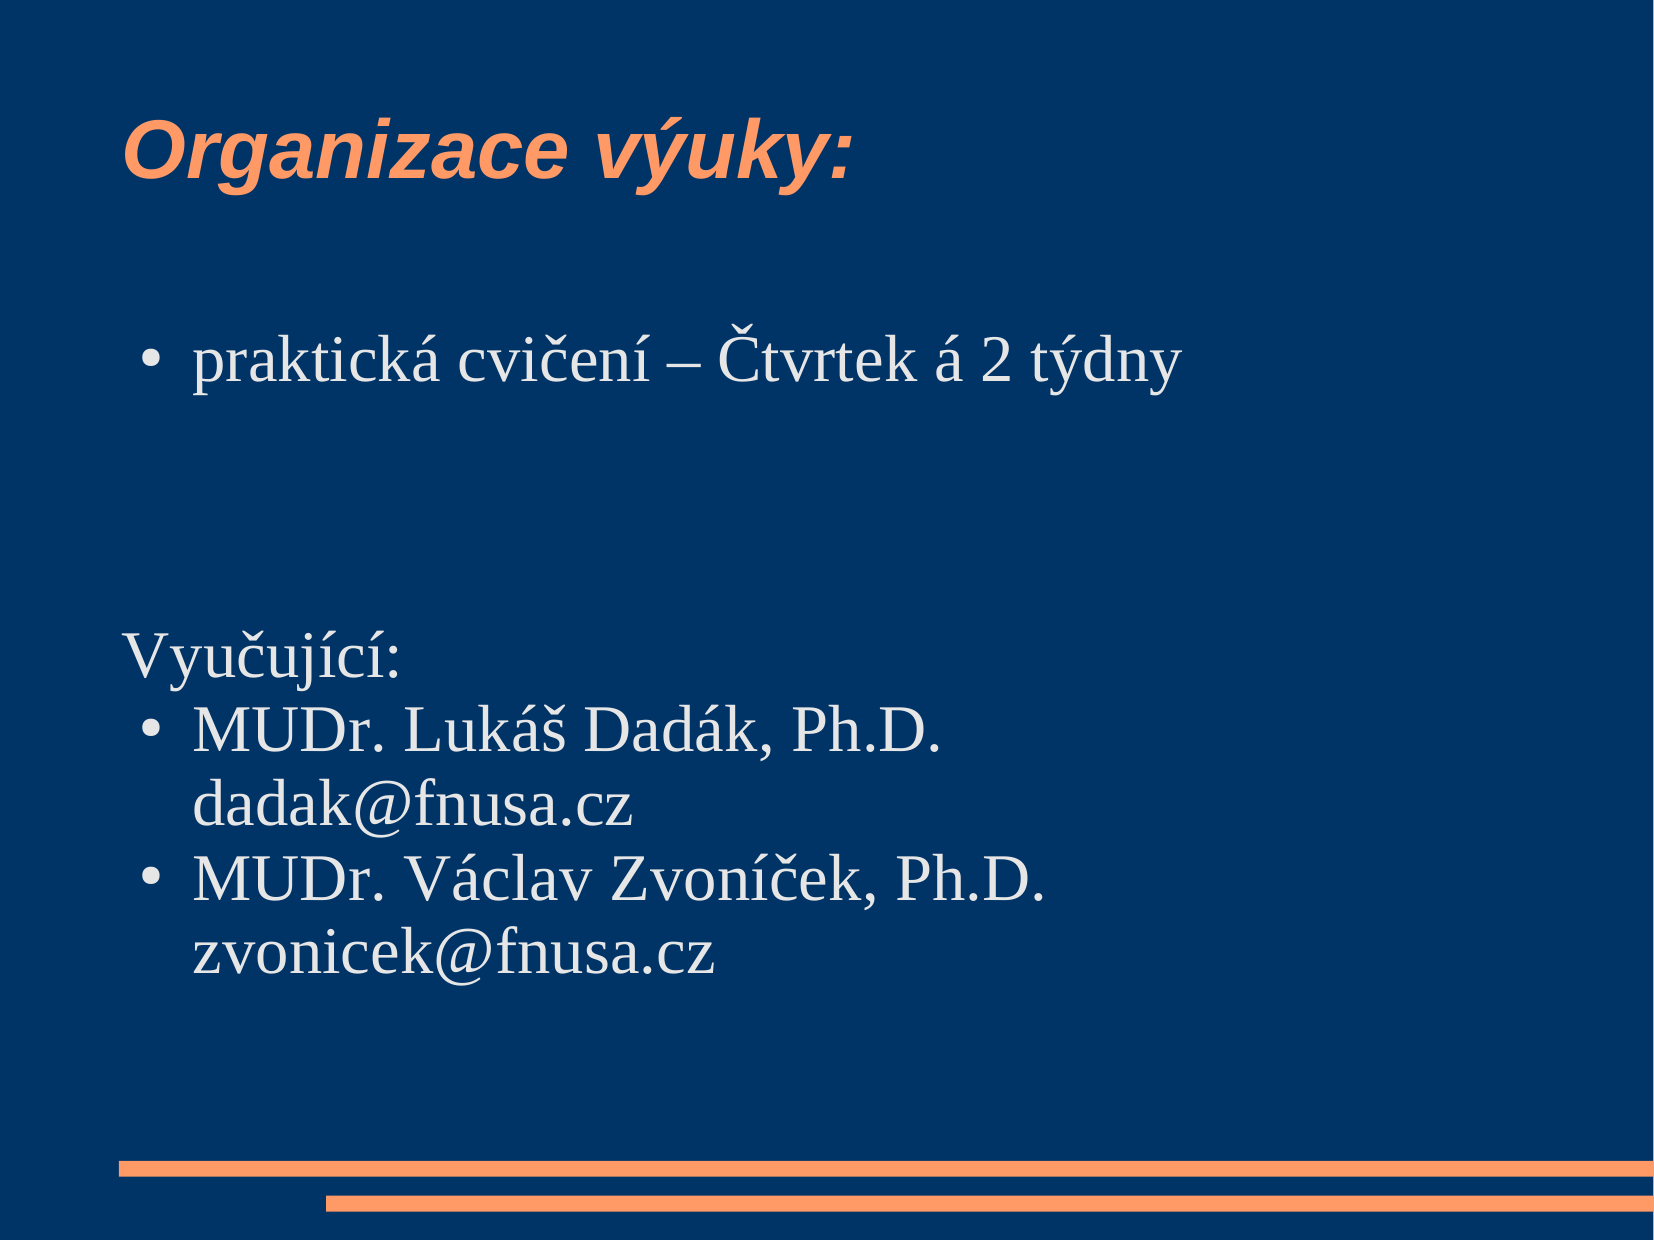

# Organizace výuky:
praktická cvičení – Čtvrtek á 2 týdny
Vyučující:
MUDr. Lukáš Dadák, Ph.D.
dadak@fnusa.cz
MUDr. Václav Zvoníček, Ph.D.
zvonicek@fnusa.cz